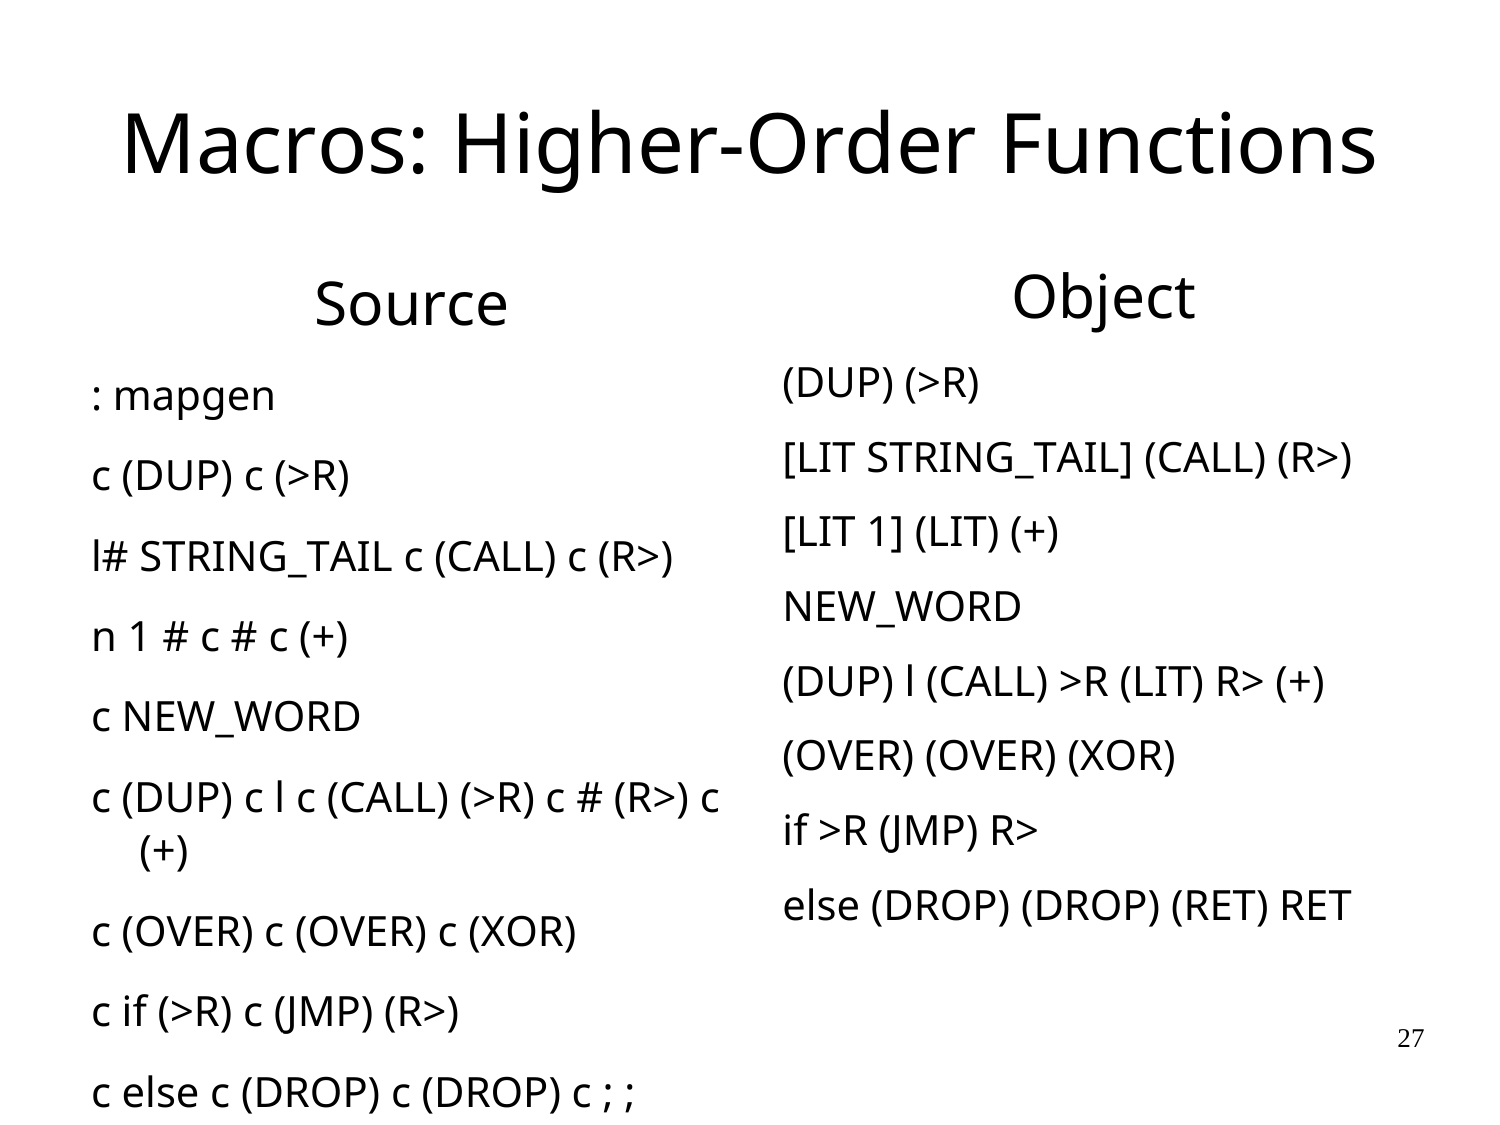

# Macros: Higher-Order Functions
Source
: mapgen
c (DUP) c (>R)
l# STRING_TAIL c (CALL) c (R>)
n 1 # c # c (+)
c NEW_WORD
c (DUP) c l c (CALL) (>R) c # (R>) c (+)
c (OVER) c (OVER) c (XOR)
c if (>R) c (JMP) (R>)
c else c (DROP) c (DROP) c ; ;
Object
(DUP) (>R)
[LIT STRING_TAIL] (CALL) (R>)
[LIT 1] (LIT) (+)
NEW_WORD
(DUP) l (CALL) >R (LIT) R> (+)
(OVER) (OVER) (XOR)
if >R (JMP) R>
else (DROP) (DROP) (RET) RET
27